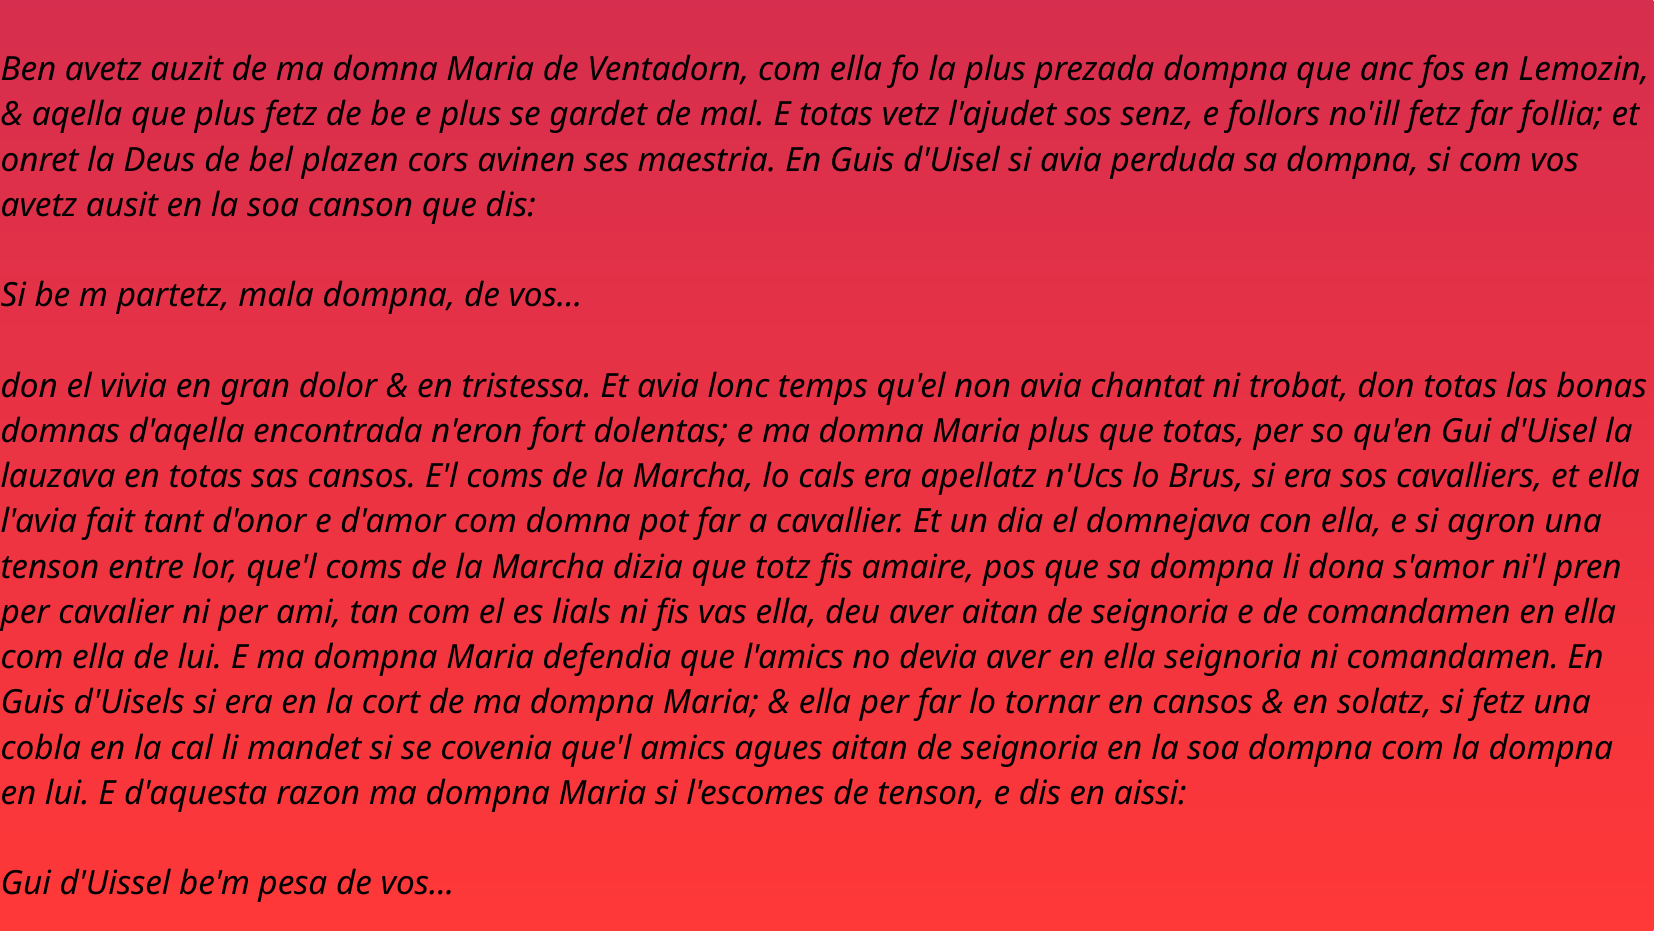

Ben avetz auzit de ma domna Maria de Ventadorn, com ella fo la plus prezada dompna que anc fos en Lemozin, & aqella que plus fetz de be e plus se gardet de mal. E totas vetz l'ajudet sos senz, e follors no'ill fetz far follia; et onret la Deus de bel plazen cors avinen ses maestria. En Guis d'Uisel si avia perduda sa dompna, si com vos avetz ausit en la soa canson que dis:
Si be m partetz, mala dompna, de vos...
don el vivia en gran dolor & en tristessa. Et avia lonc temps qu'el non avia chantat ni trobat, don totas las bonas domnas d'aqella encontrada n'eron fort dolentas; e ma domna Maria plus que totas, per so qu'en Gui d'Uisel la lauzava en totas sas cansos. E'l coms de la Marcha, lo cals era apellatz n'Ucs lo Brus, si era sos cavalliers, et ella l'avia fait tant d'onor e d'amor com domna pot far a cavallier. Et un dia el domnejava con ella, e si agron una tenson entre lor, que'l coms de la Marcha dizia que totz fis amaire, pos que sa dompna li dona s'amor ni'l pren per cavalier ni per ami, tan com el es lials ni fis vas ella, deu aver aitan de seignoria e de comandamen en ella com ella de lui. E ma dompna Maria defendia que l'amics no devia aver en ella seignoria ni comandamen. En Guis d'Uisels si era en la cort de ma dompna Maria; & ella per far lo tornar en cansos & en solatz, si fetz una cobla en la cal li mandet si se covenia que'l amics agues aitan de seignoria en la soa dompna com la dompna en lui. E d'aquesta razon ma dompna Maria si l'escomes de tenson, e dis en aissi:
Gui d'Uissel be'm pesa de vos...